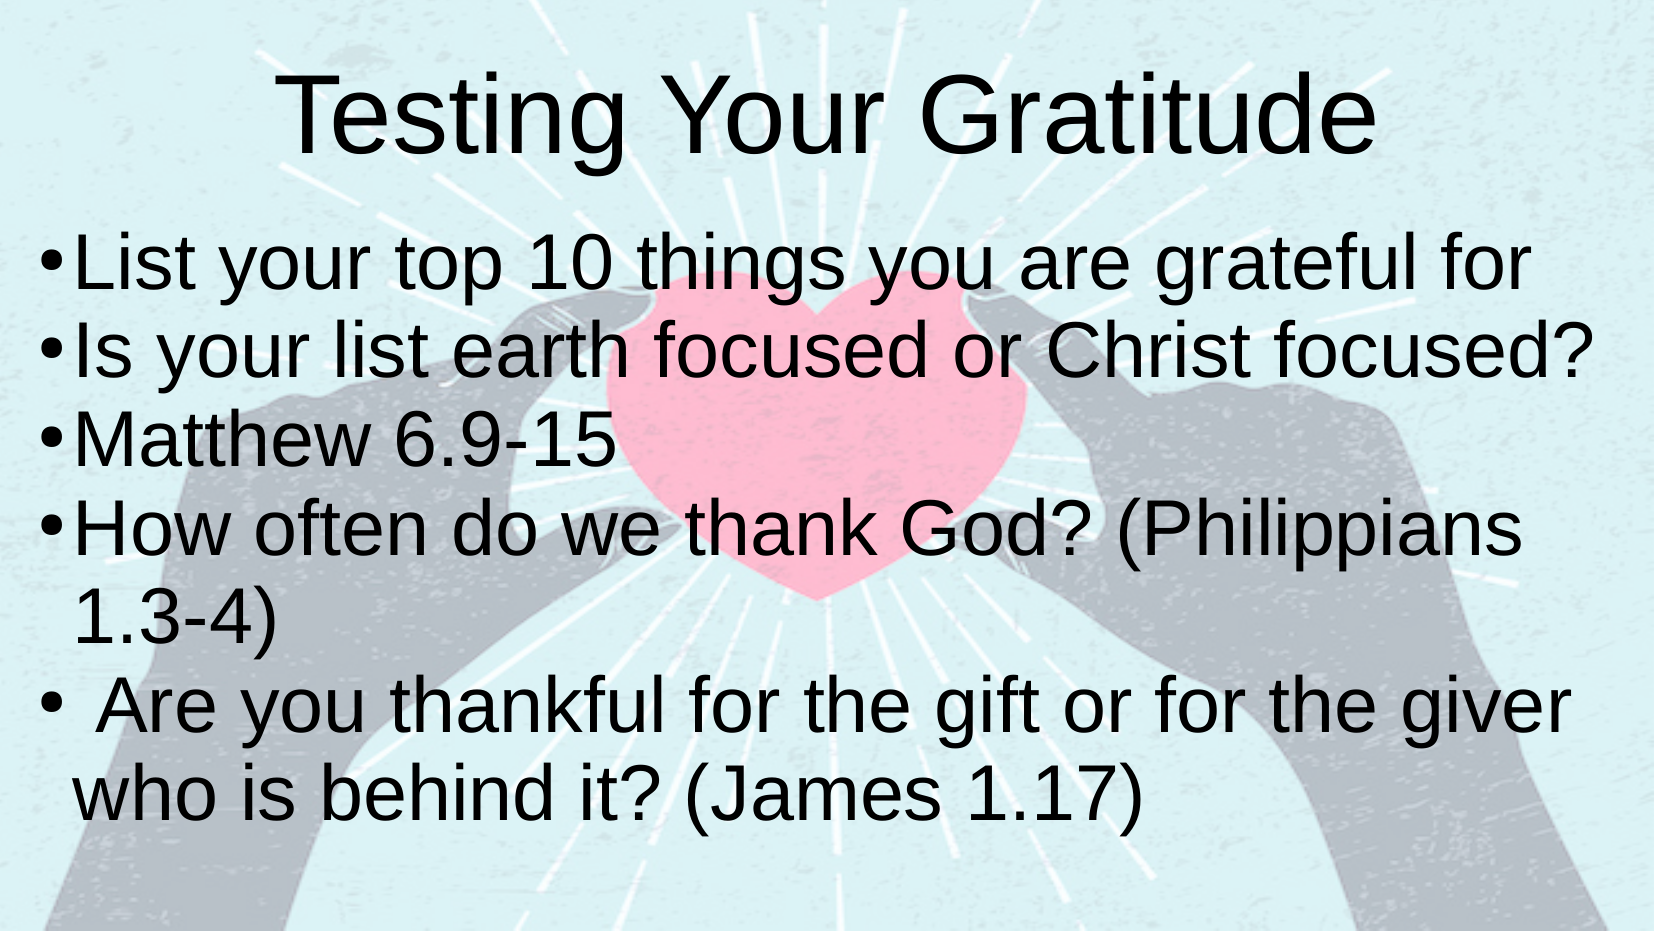

# Testing Your Gratitude
List your top 10 things you are grateful for
Is your list earth focused or Christ focused?
Matthew 6.9-15
How often do we thank God? (Philippians 1.3-4)
 Are you thankful for the gift or for the giver who is behind it? (James 1.17)